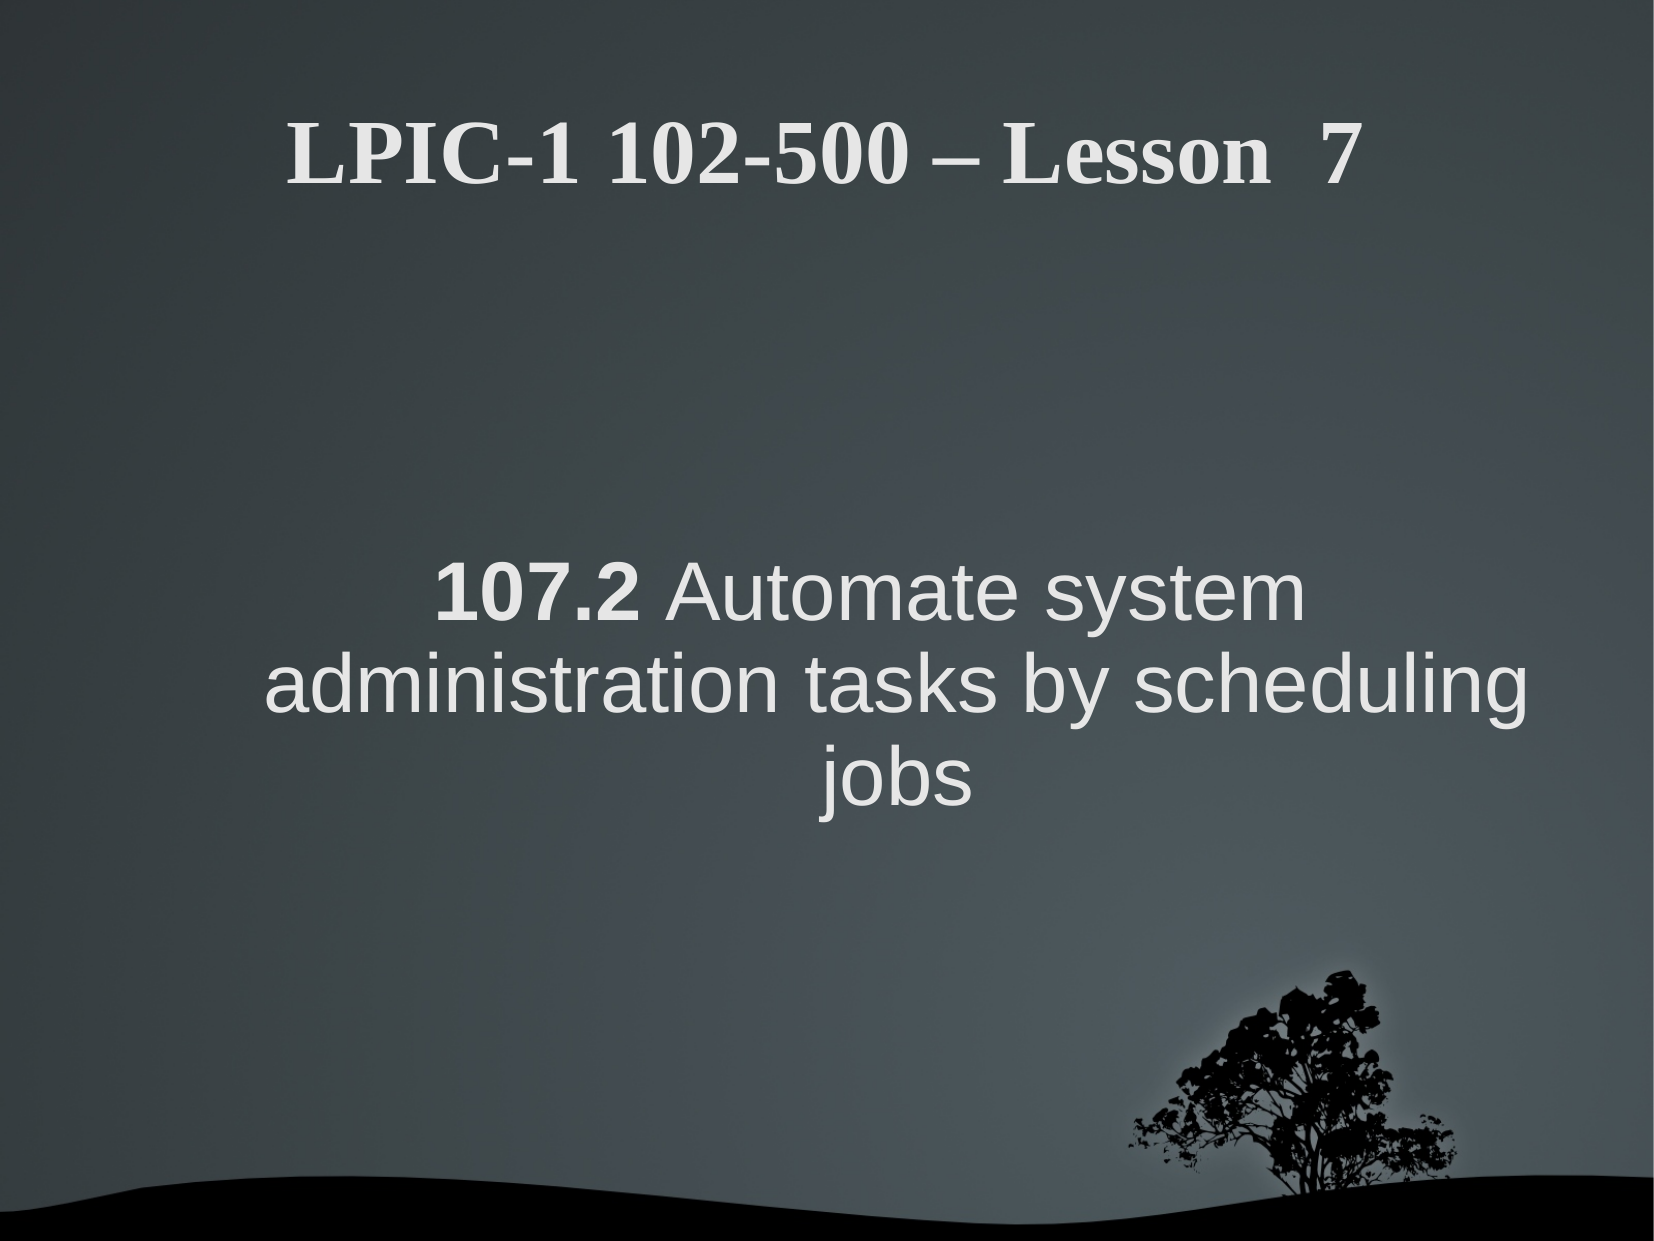

# LPIC-1 102-500 – Lesson 7
107.2 Automate system administration tasks by scheduling jobs